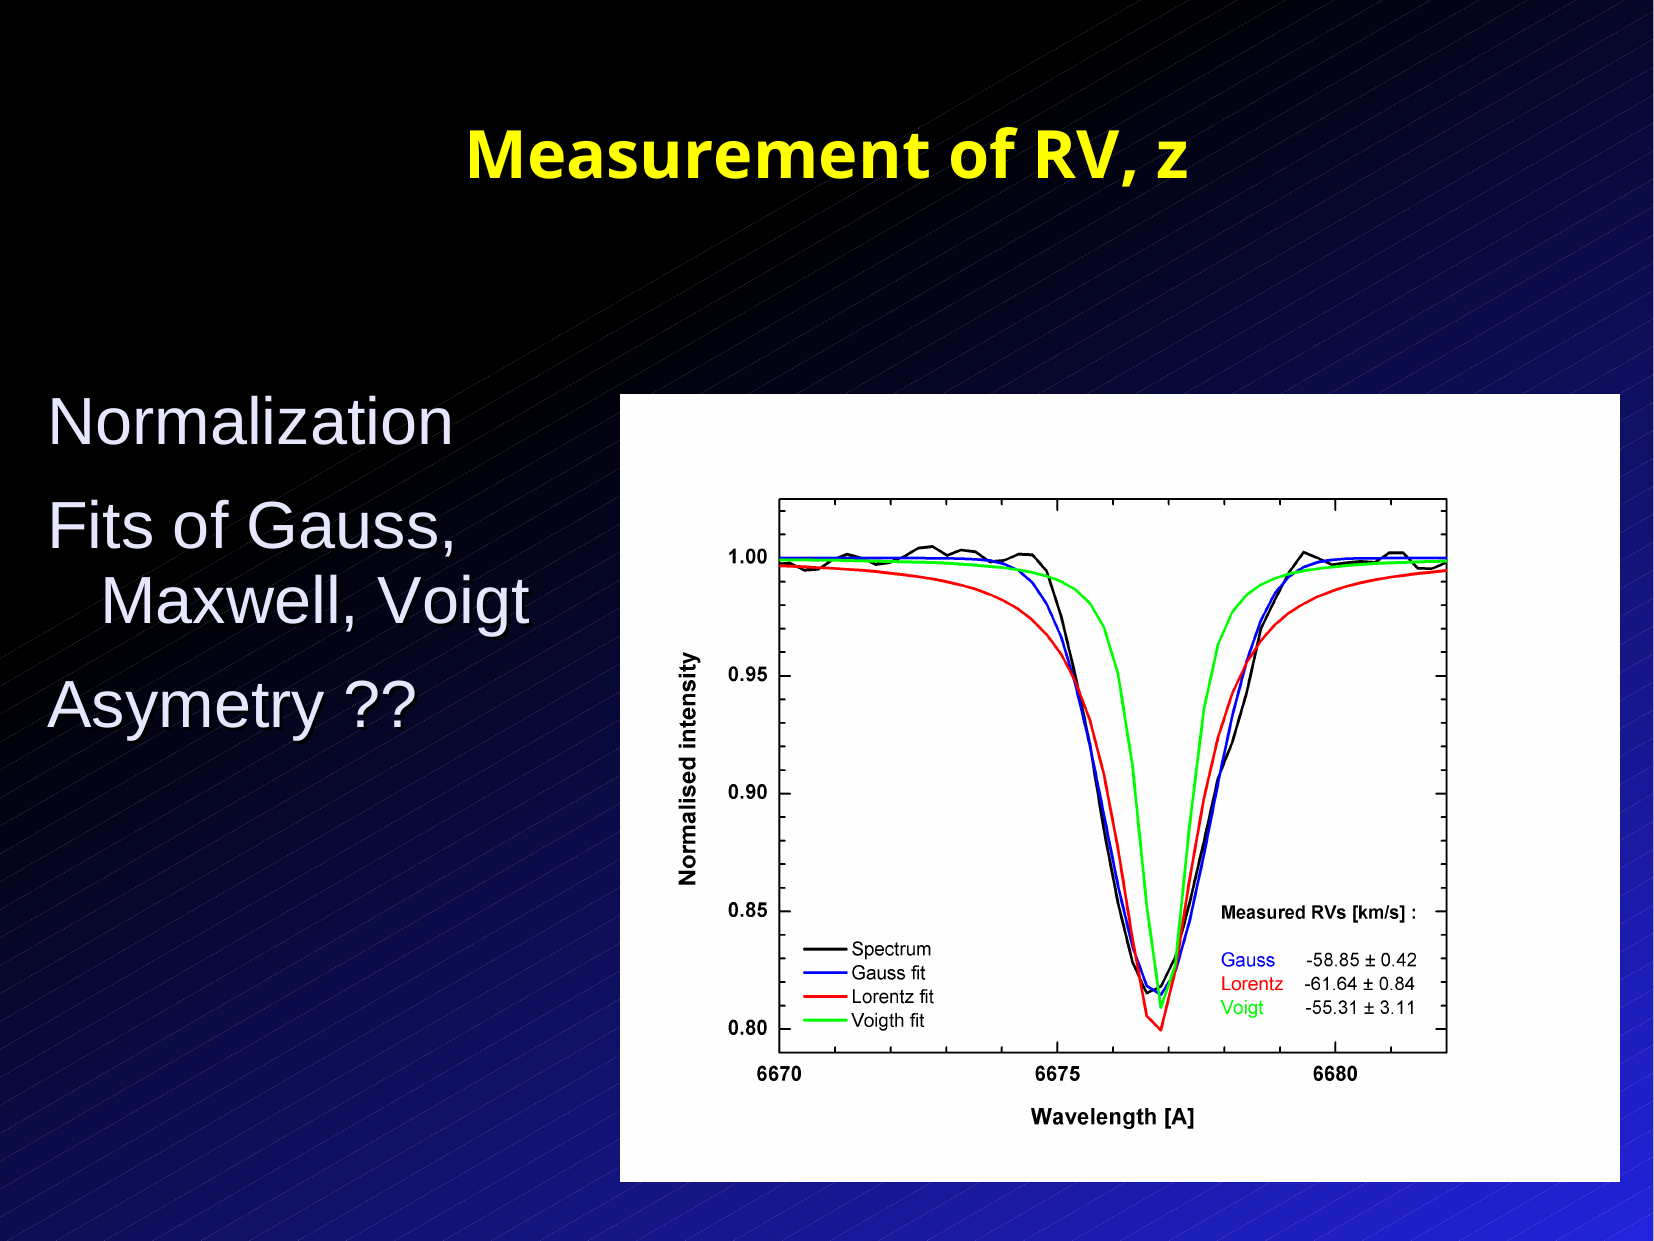

# Measurement of RV, z
Normalization
Fits of Gauss, Maxwell, Voigt
Asymetry ??